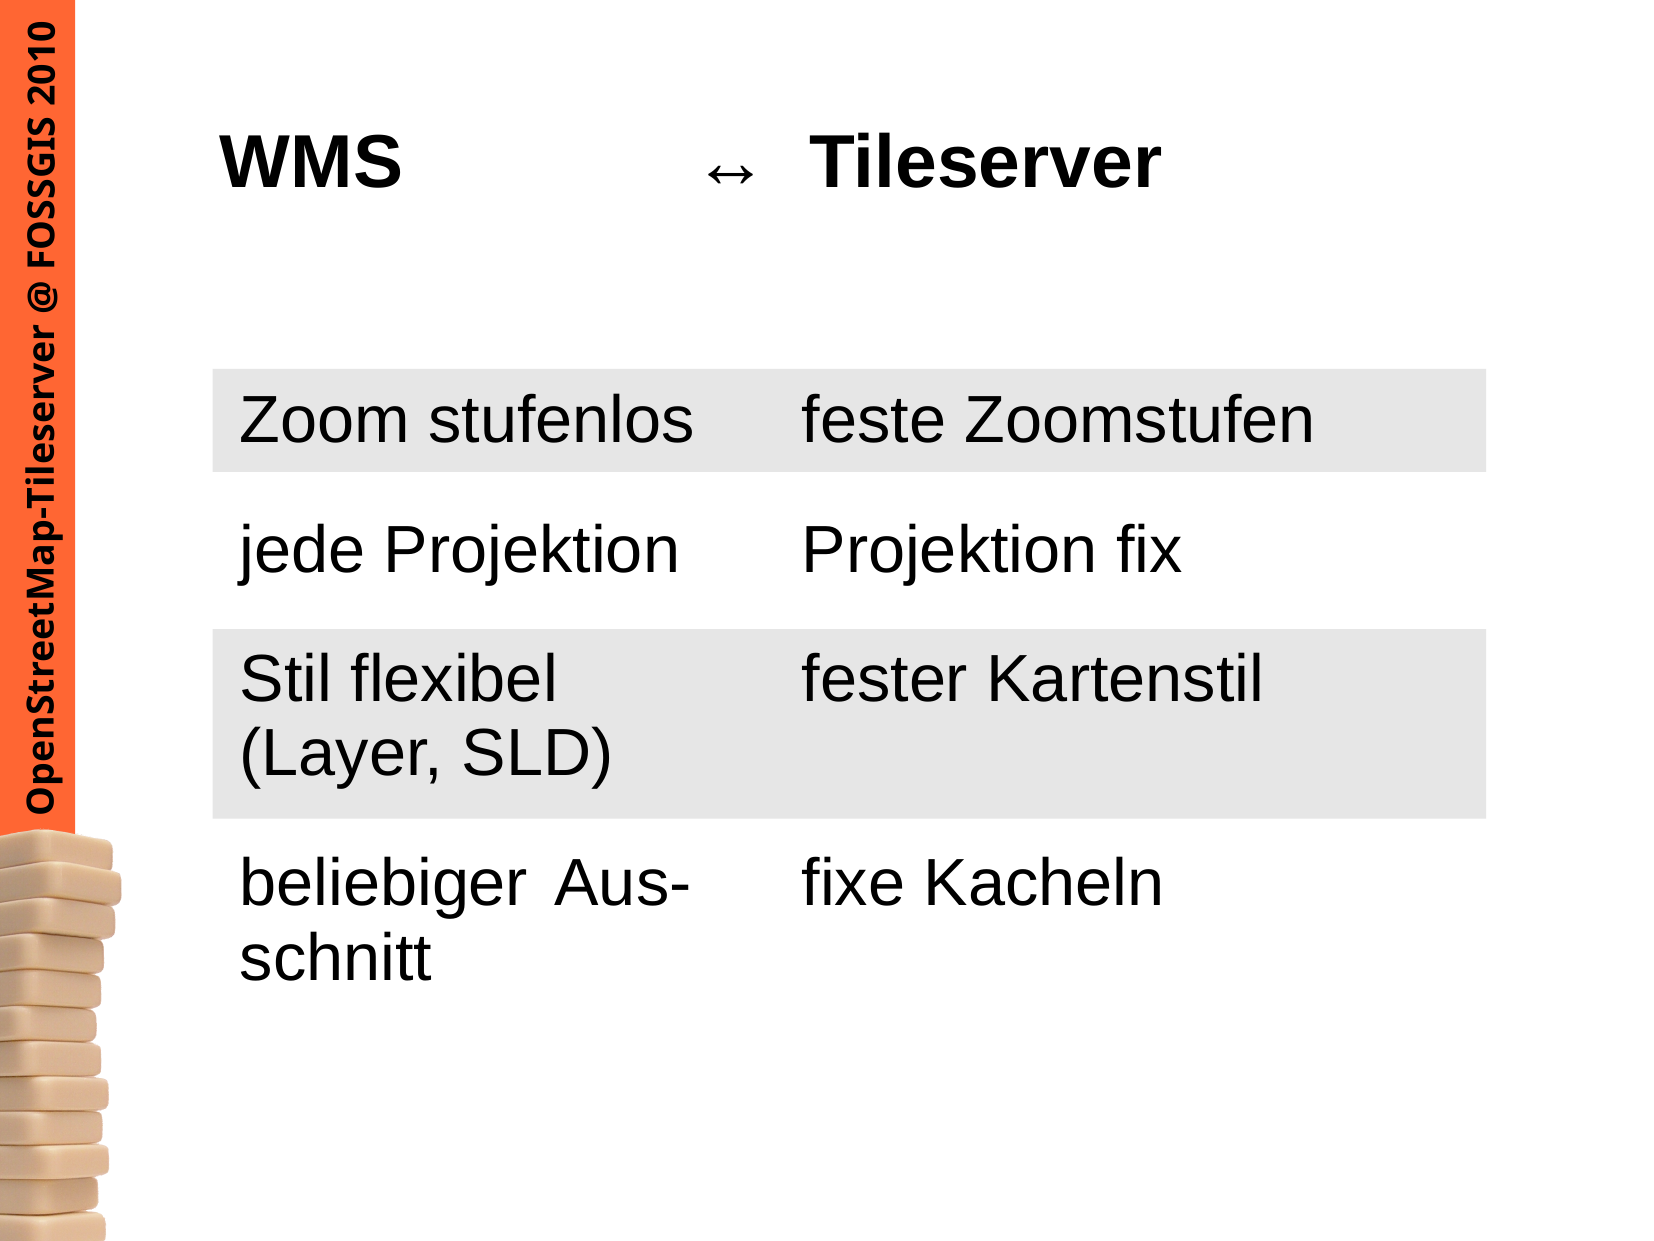

WMS ↔ Tileserver
Zoom stufenlos	 feste Zoomstufen
jede Projektion	 	 Projektion fix
Stil flexibel	 	 	 fester Kartenstil
(Layer, SLD)
beliebiger	 Aus-	 fixe Kacheln
schnitt